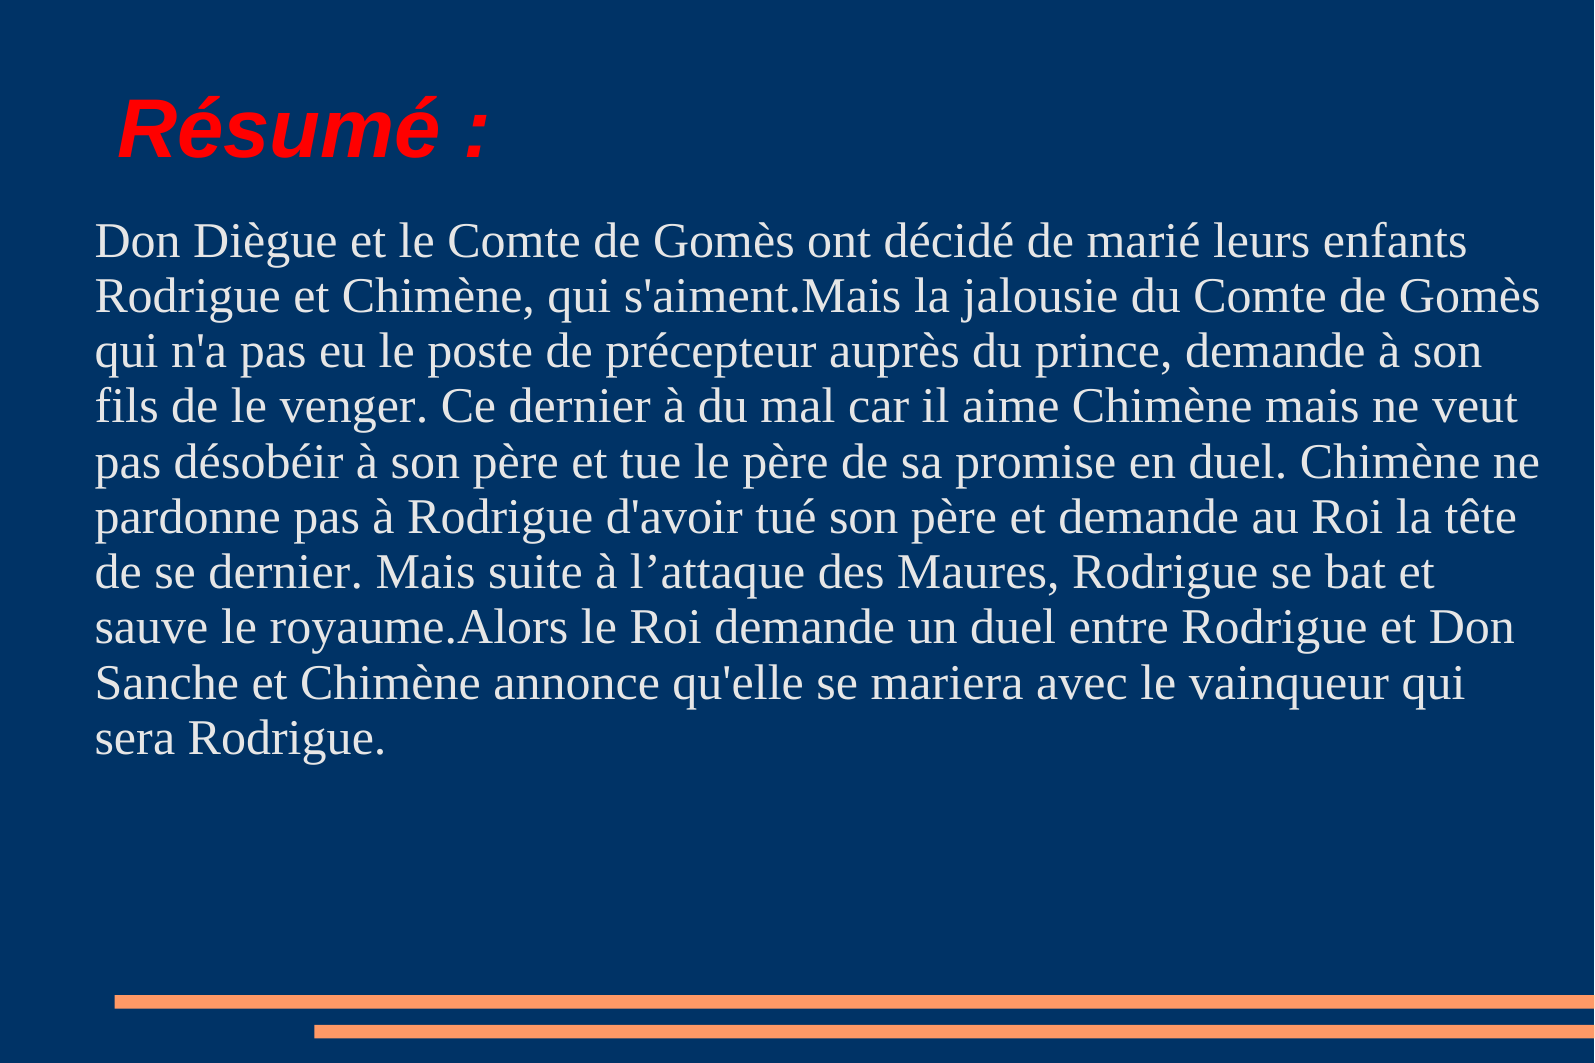

# Résumé :
Don Diègue et le Comte de Gomès ont décidé de marié leurs enfants Rodrigue et Chimène, qui s'aiment.Mais la jalousie du Comte de Gomès qui n'a pas eu le poste de précepteur auprès du prince, demande à son fils de le venger. Ce dernier à du mal car il aime Chimène mais ne veut pas désobéir à son père et tue le père de sa promise en duel. Chimène ne pardonne pas à Rodrigue d'avoir tué son père et demande au Roi la tête de se dernier. Mais suite à l’attaque des Maures, Rodrigue se bat et sauve le royaume.Alors le Roi demande un duel entre Rodrigue et Don Sanche et Chimène annonce qu'elle se mariera avec le vainqueur qui sera Rodrigue.